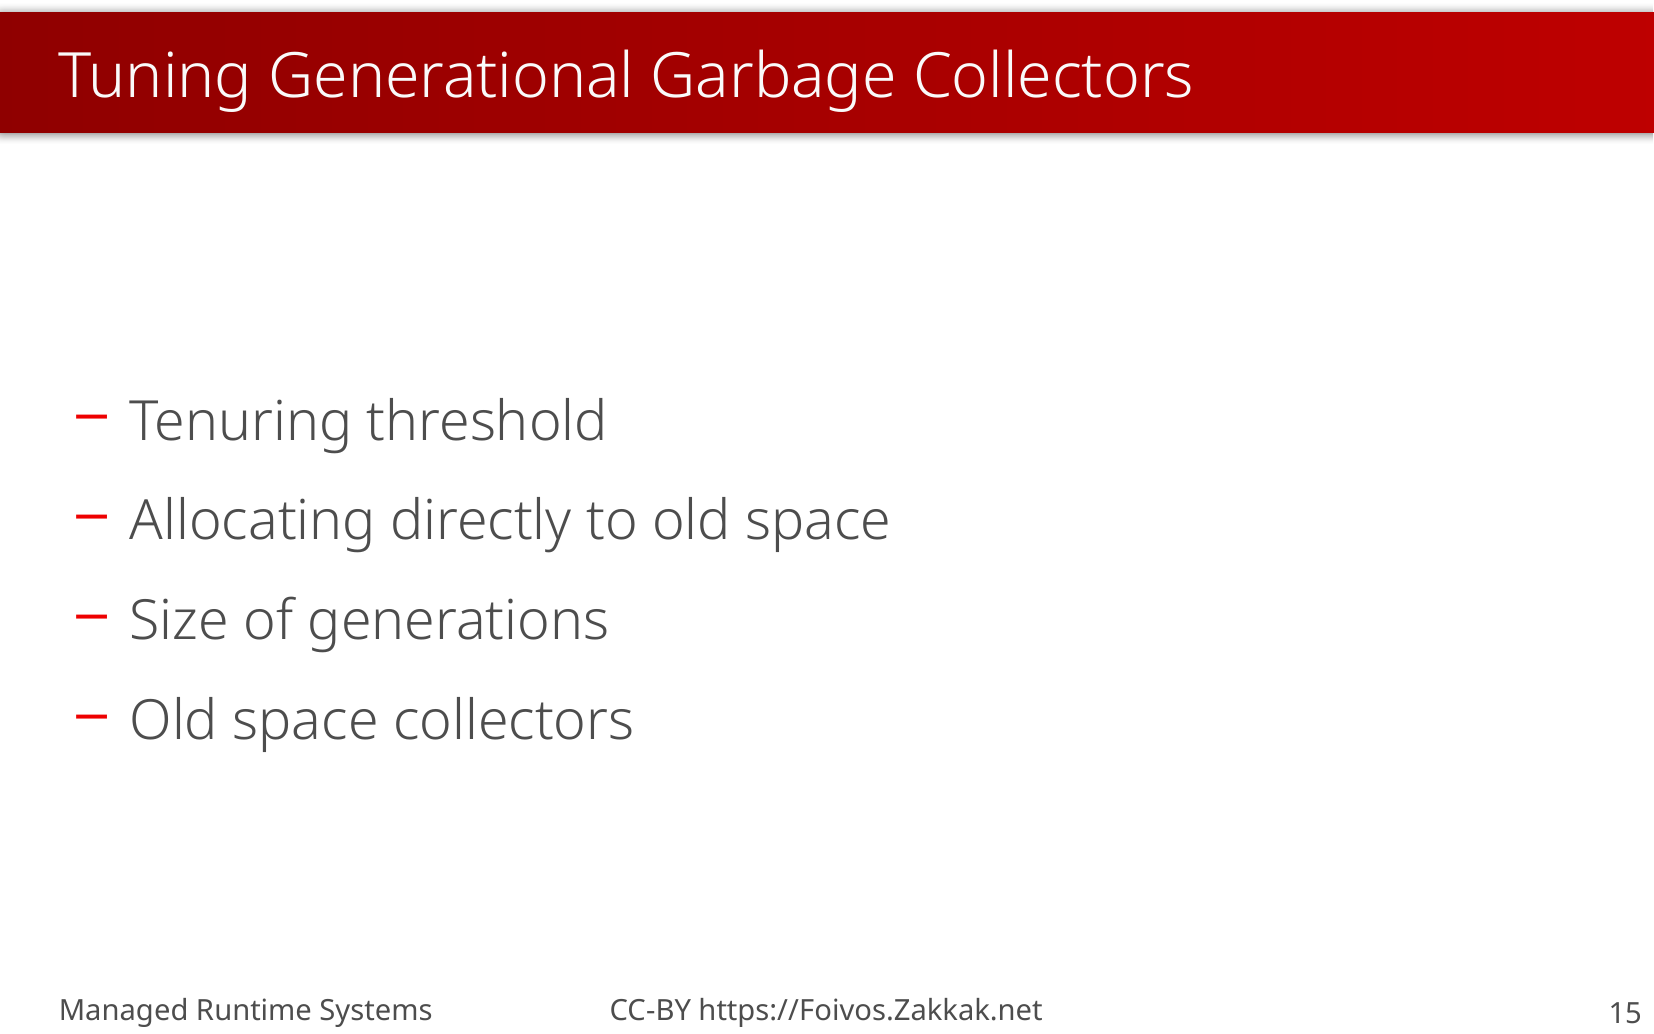

# Tuning Generational Garbage Collectors
Tenuring threshold
Allocating directly to old space
Size of generations
Old space collectors
Managed Runtime Systems
CC-BY https://Foivos.Zakkak.net
15